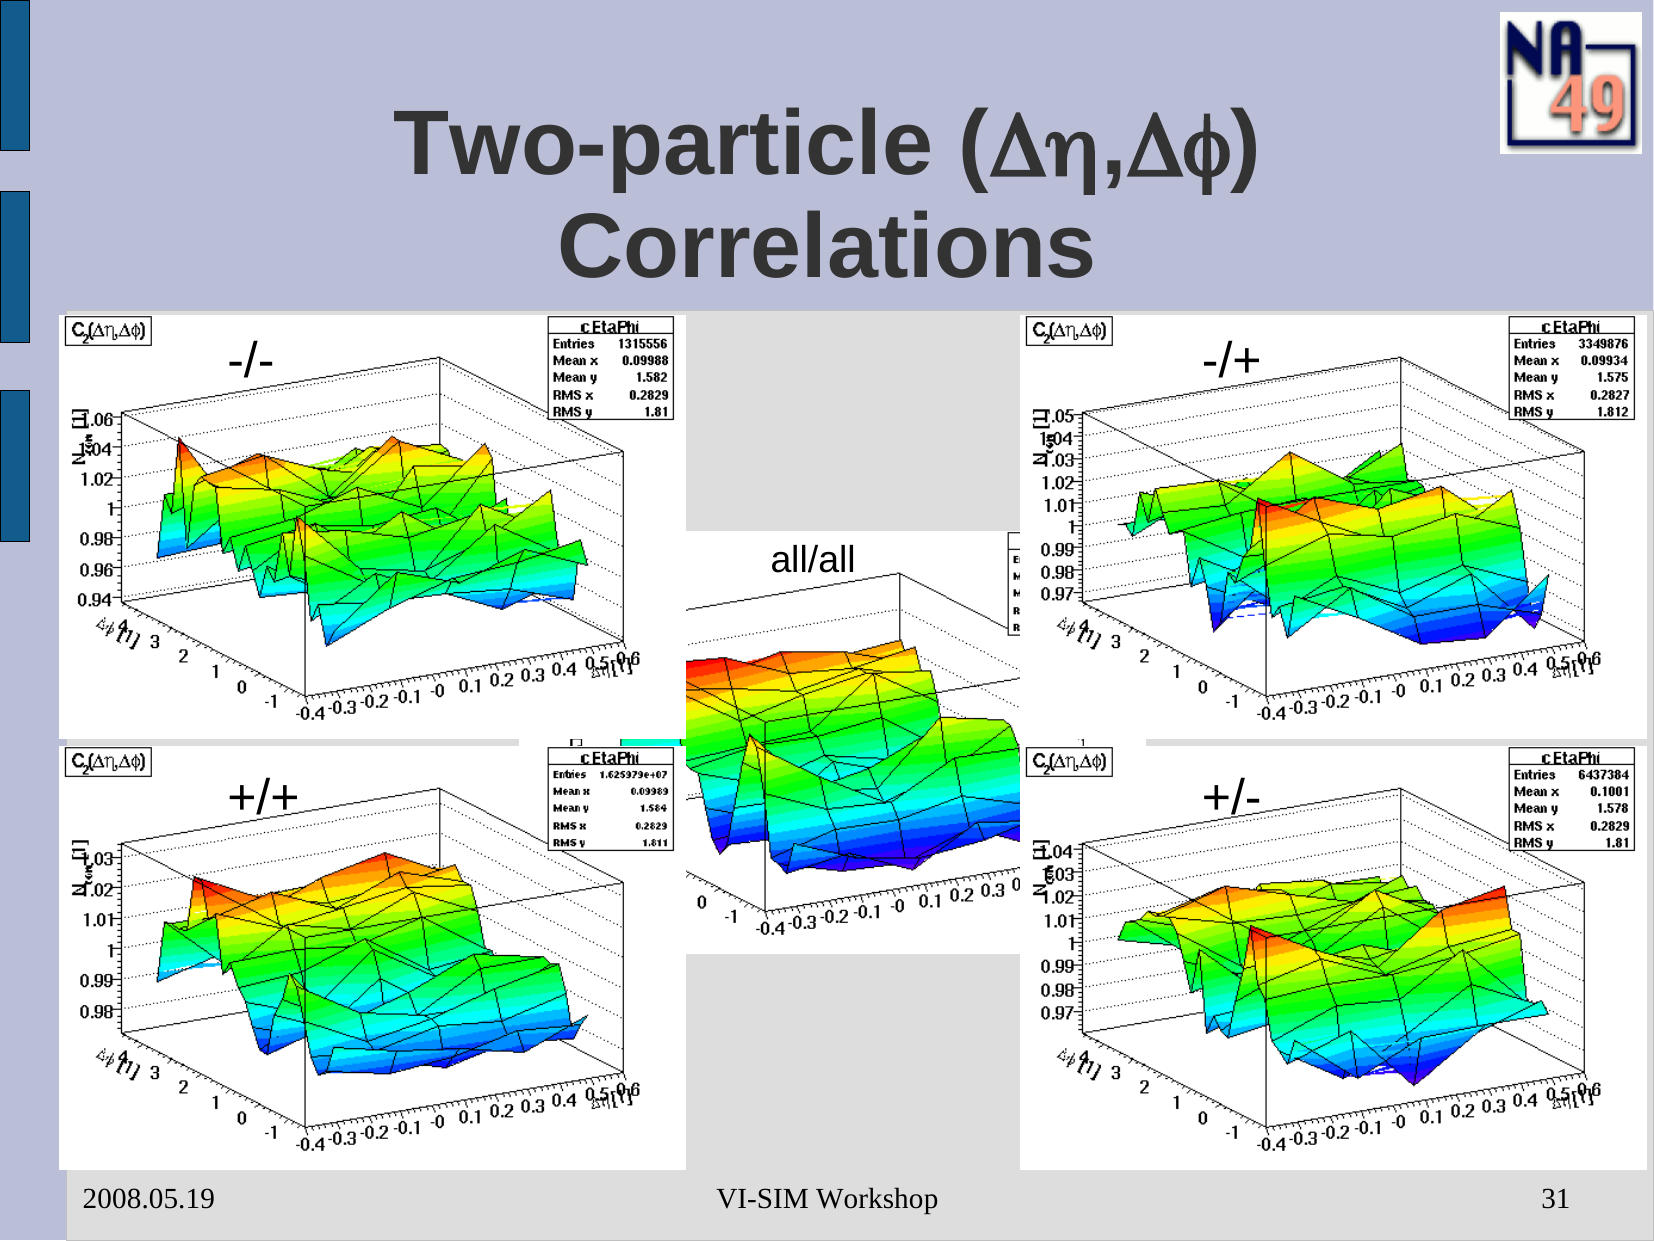

# Two-particle (Dh,Df) Correlations
-/-
-/+
all/all
+/+
+/-
2008.05.19
VI-SIM Workshop
31